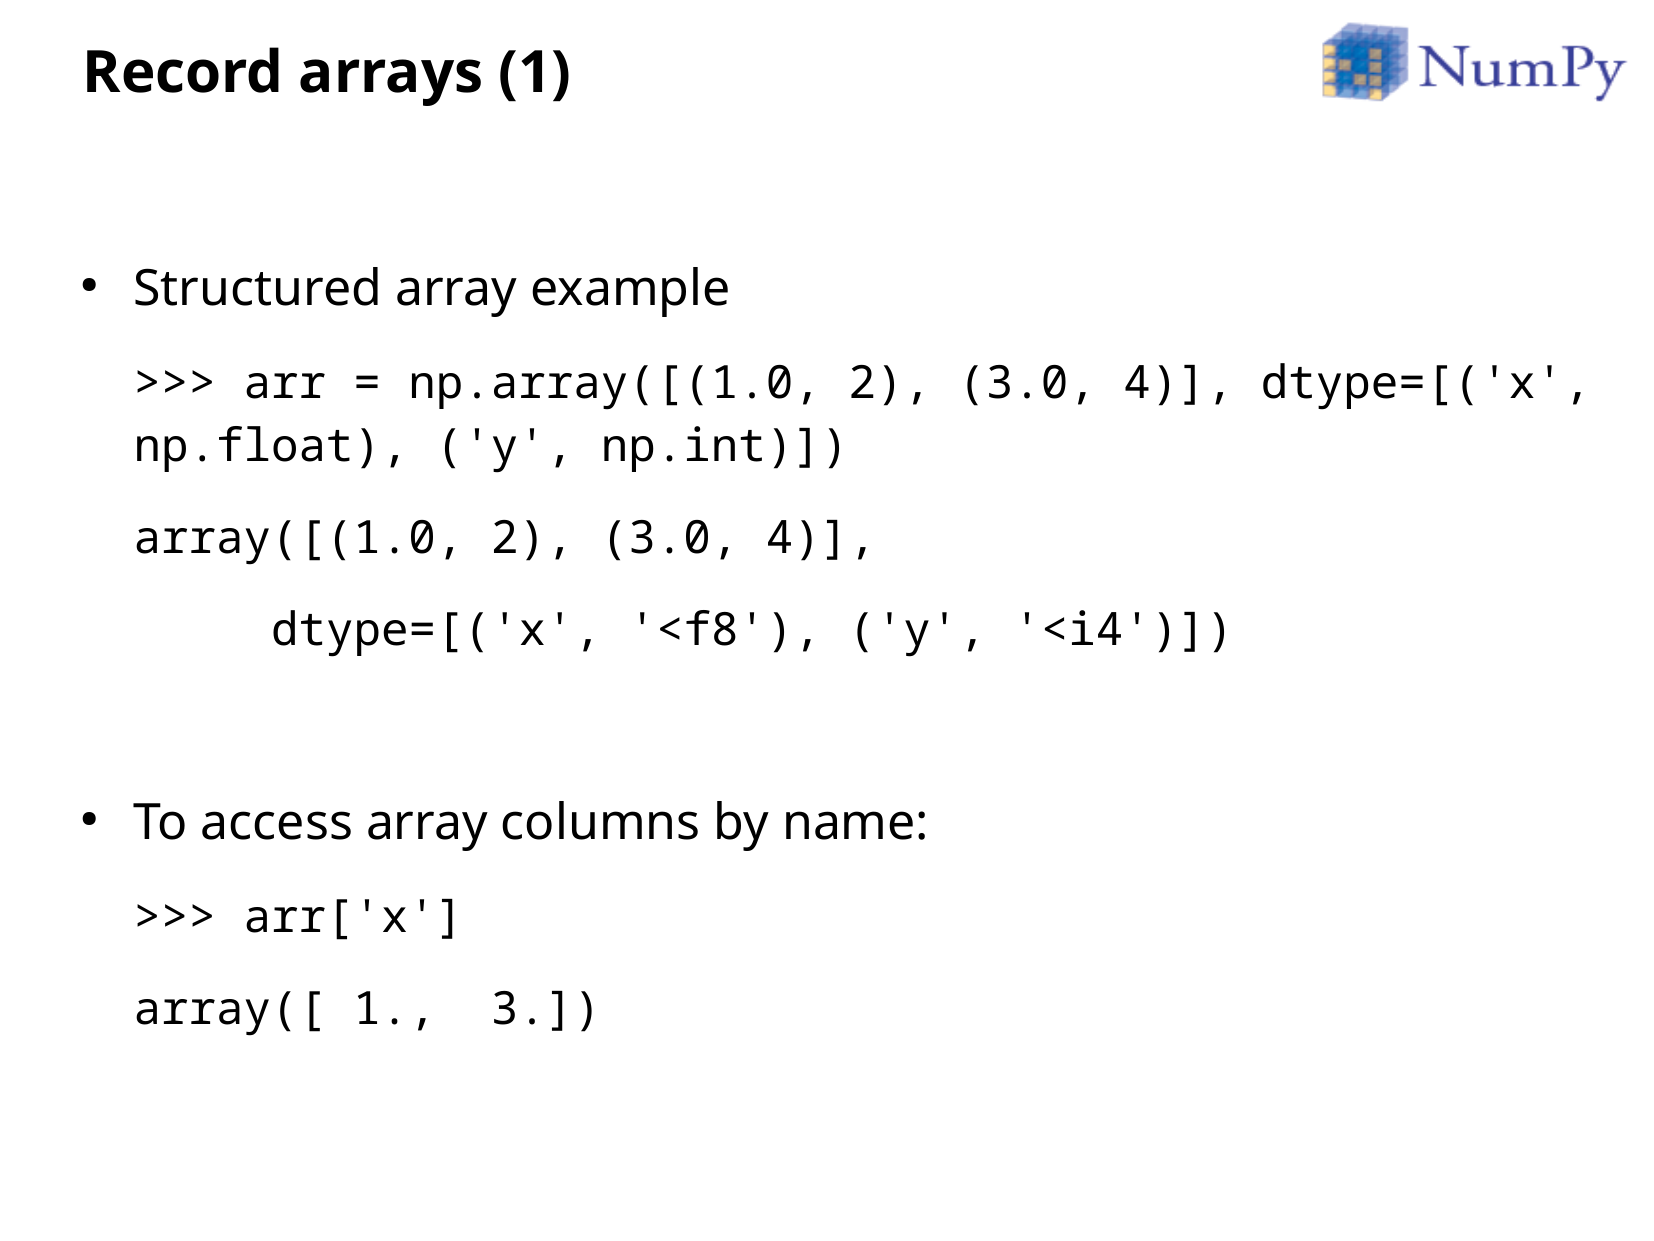

# Record arrays (1)
Structured array example
>>> arr = np.array([(1.0, 2), (3.0, 4)], dtype=[('x', np.float), ('y', np.int)])
array([(1.0, 2), (3.0, 4)],
 dtype=[('x', '<f8'), ('y', '<i4')])
To access array columns by name:
>>> arr['x']
array([ 1., 3.])